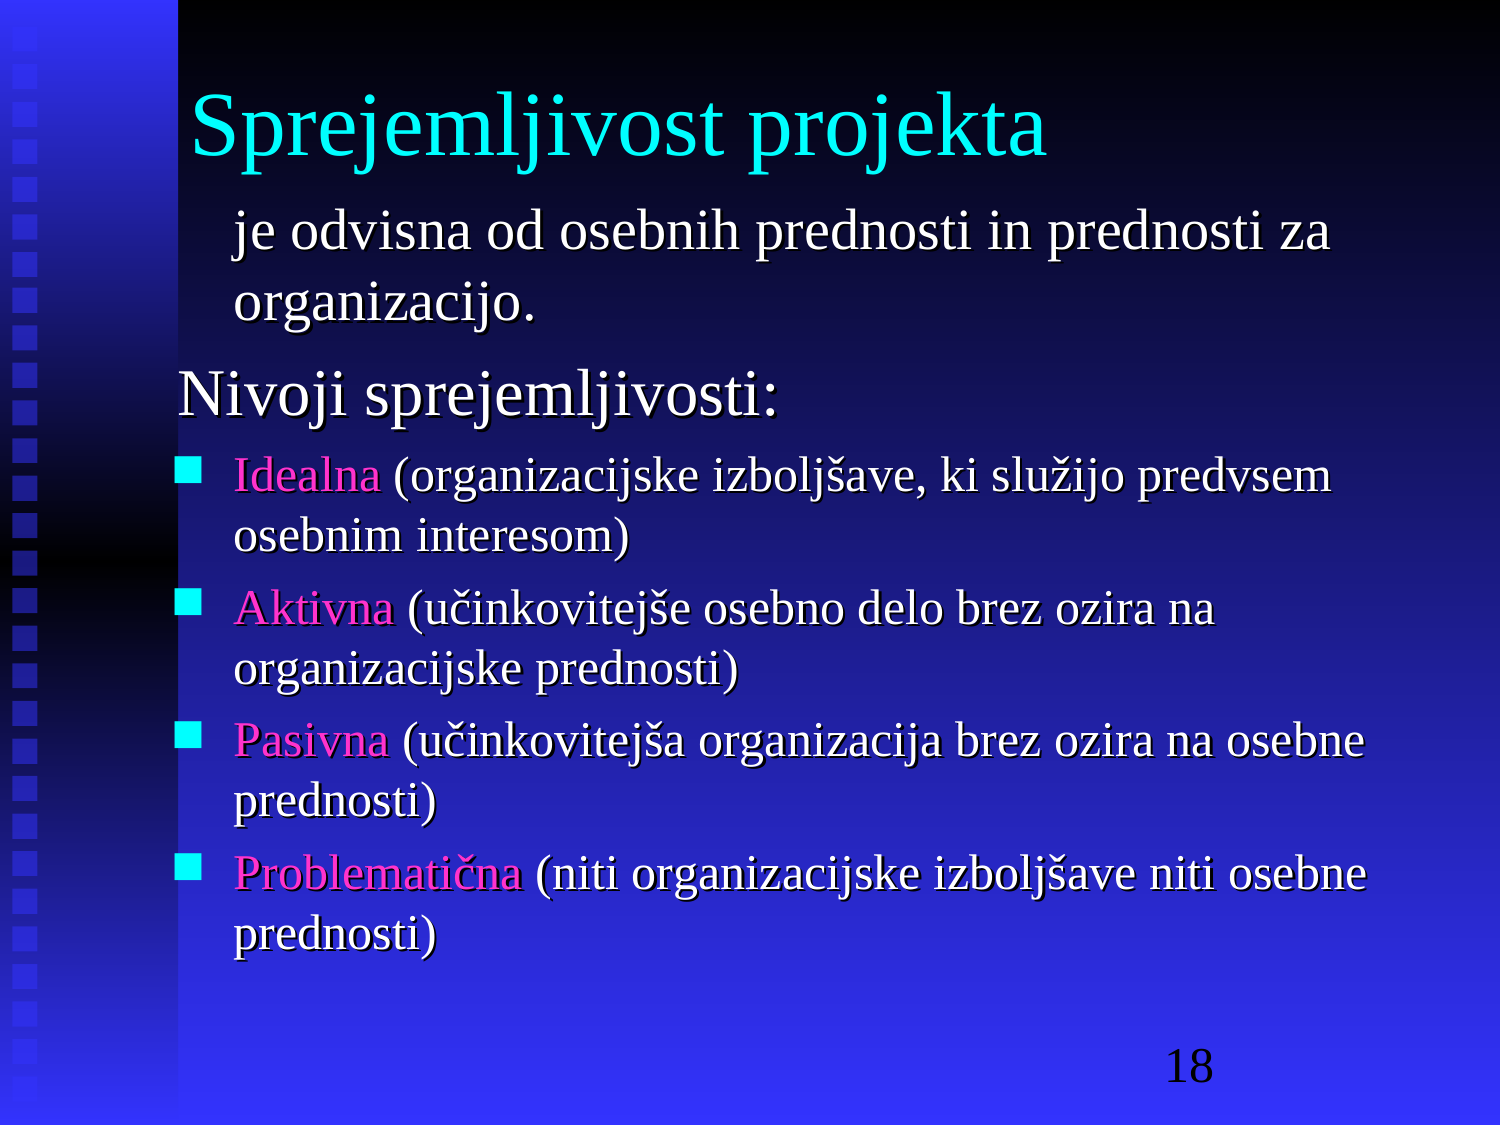

# Sprejemljivost projekta
	je odvisna od osebnih prednosti in prednosti za organizacijo.
Nivoji sprejemljivosti:
Idealna (organizacijske izboljšave, ki služijo predvsem osebnim interesom)
Aktivna (učinkovitejše osebno delo brez ozira na organizacijske prednosti)
Pasivna (učinkovitejša organizacija brez ozira na osebne prednosti)
Problematična (niti organizacijske izboljšave niti osebne prednosti)
18